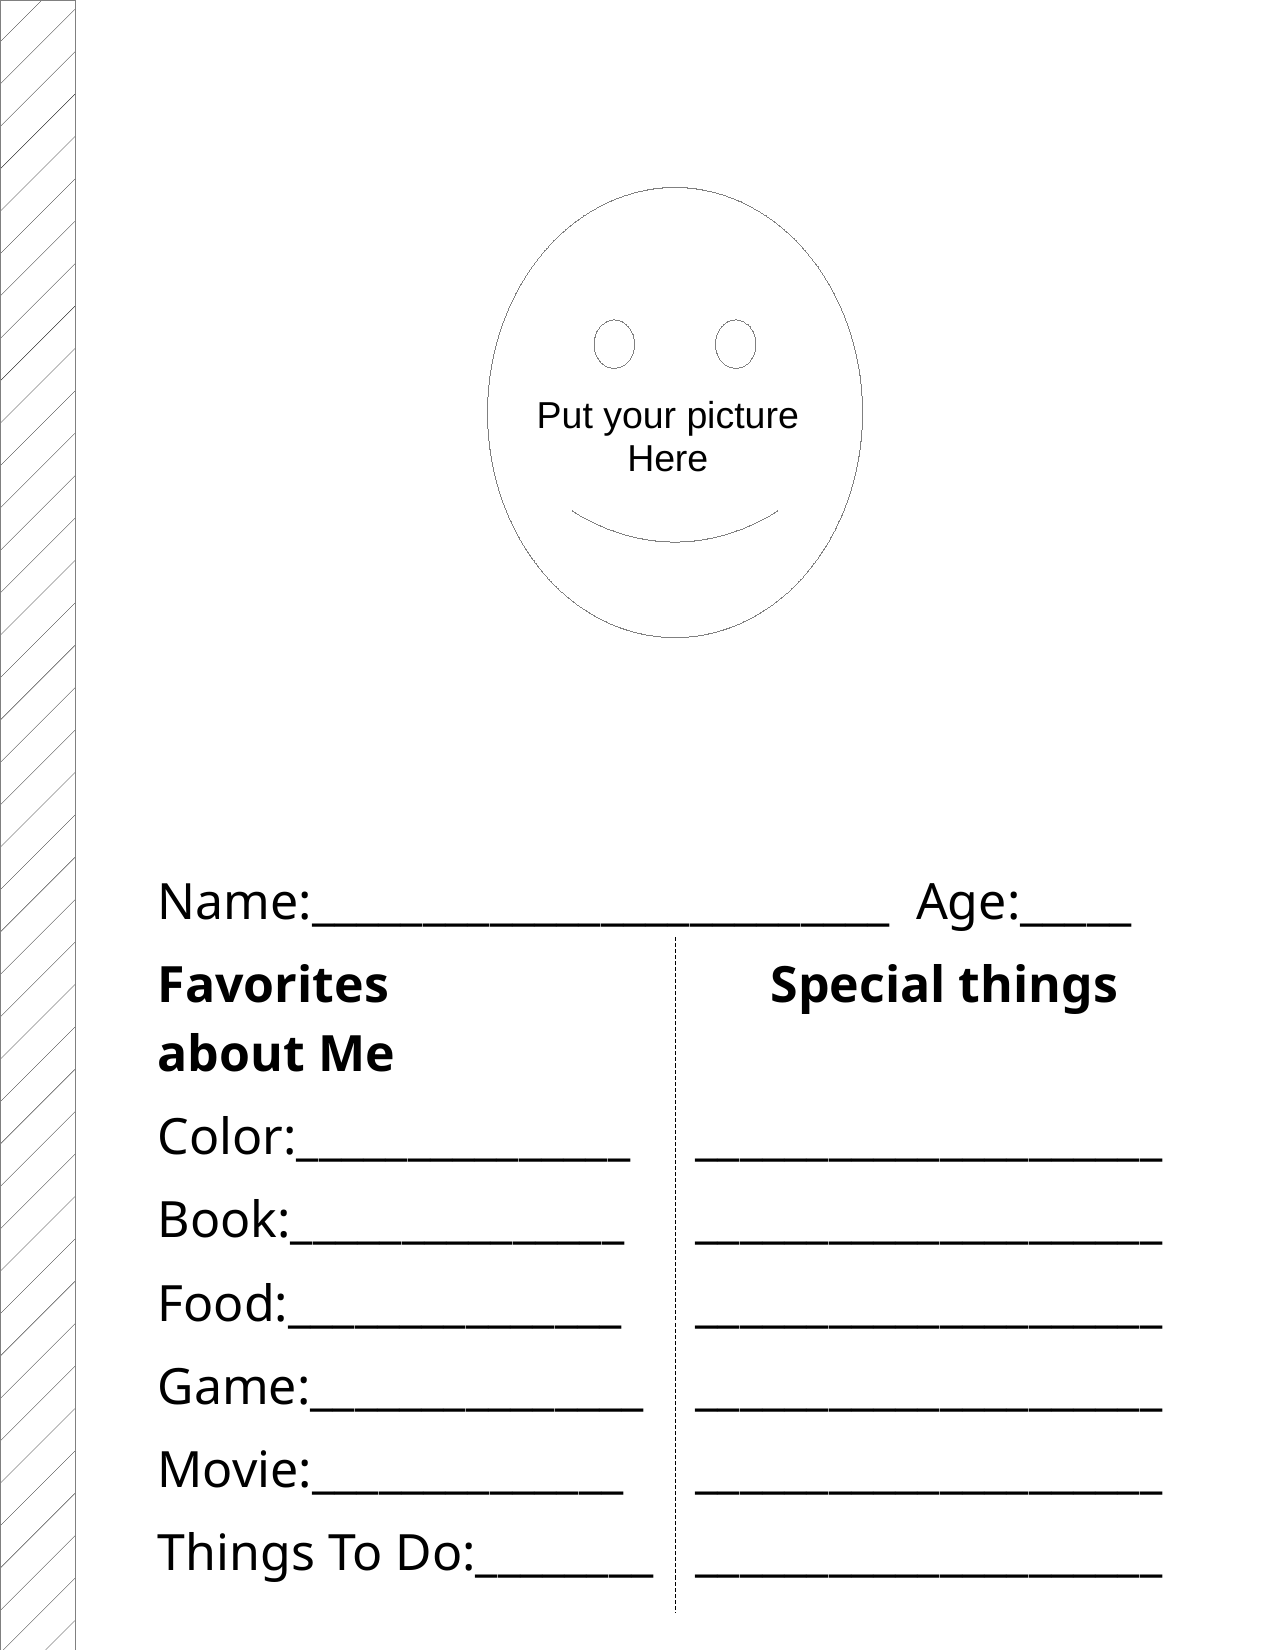

Put your picture
Here
Name:__________________________ Age:_____
Favorites					 Special things about Me
Color:_______________	 _____________________
Book:_______________	 _____________________
Food:_______________	 _____________________
Game:_______________	 _____________________
Movie:______________	 _____________________
Things To Do:________	 _____________________
____________________	 _____________________
____________________	 _____________________